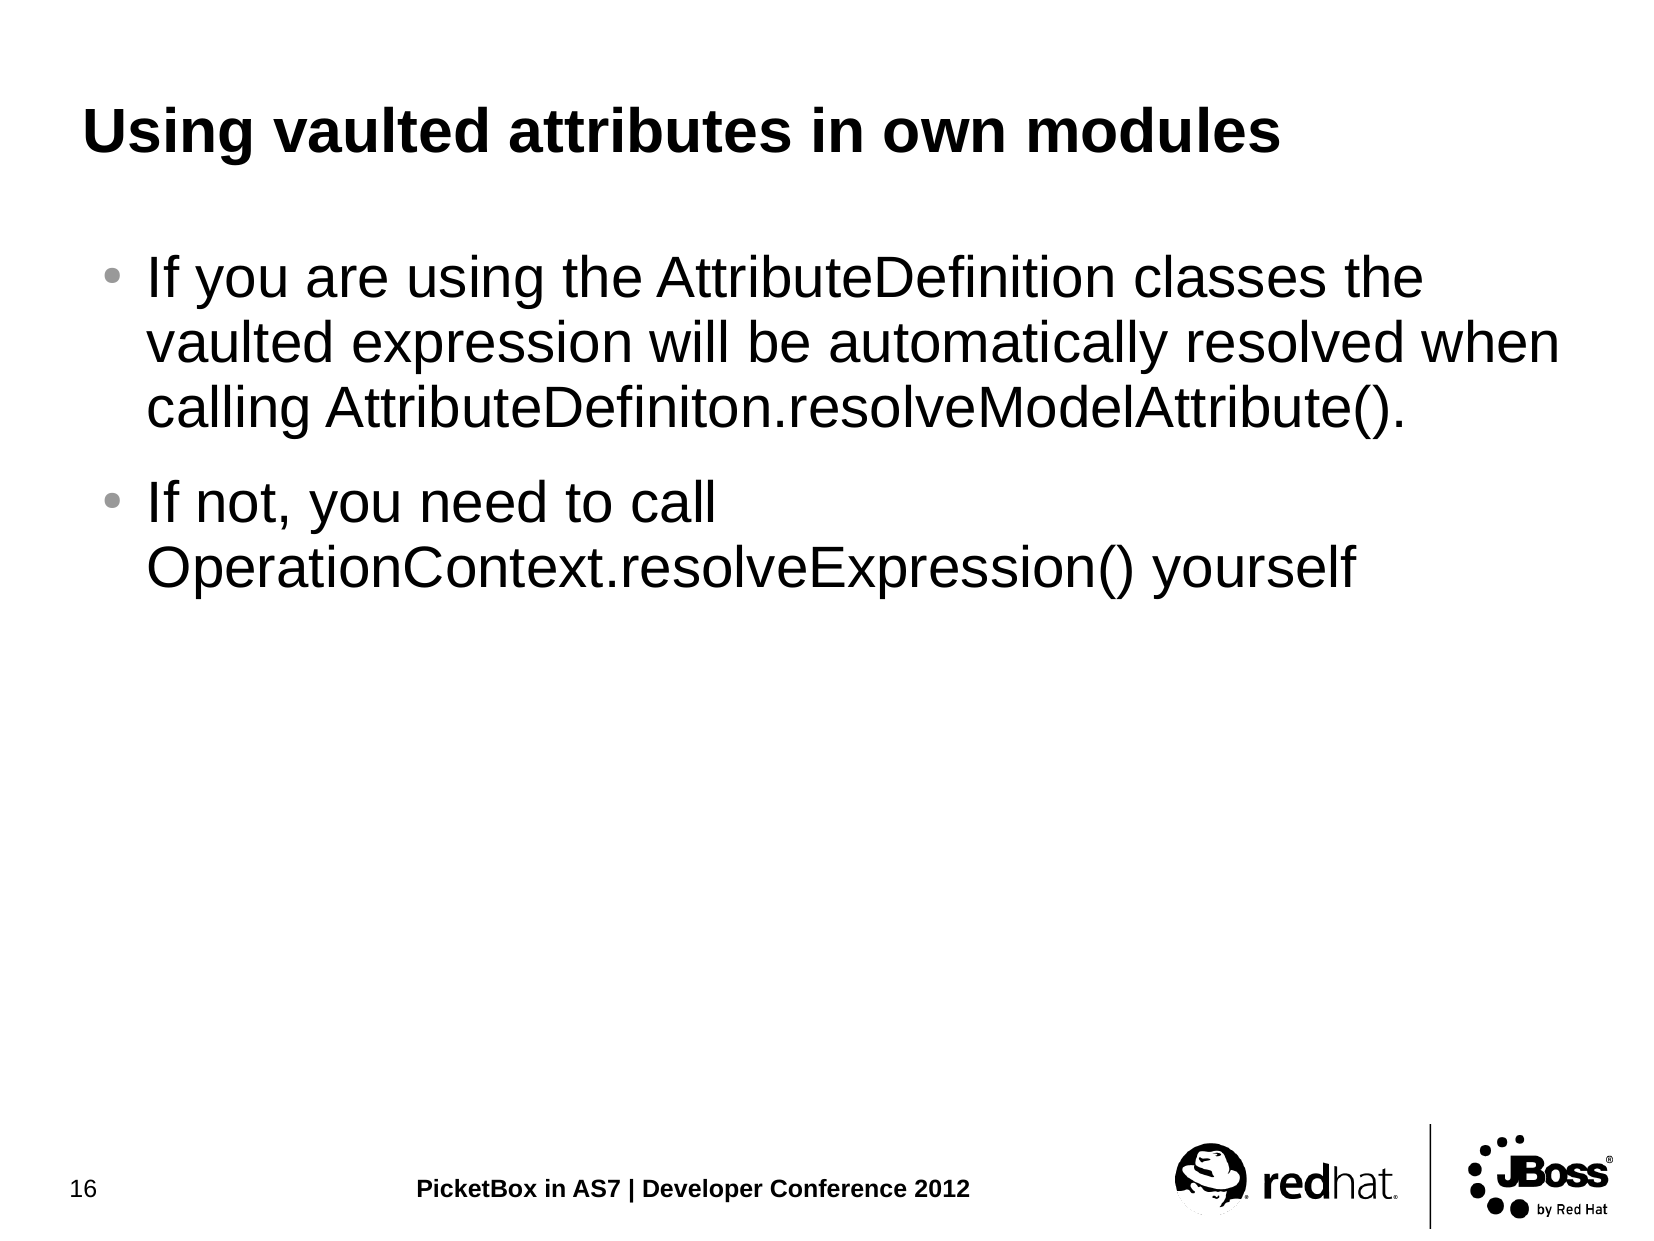

# Using vaulted attributes in own modules
If you are using the AttributeDefinition classes the vaulted expression will be automatically resolved when calling AttributeDefiniton.resolveModelAttribute().
If not, you need to call OperationContext.resolveExpression() yourself